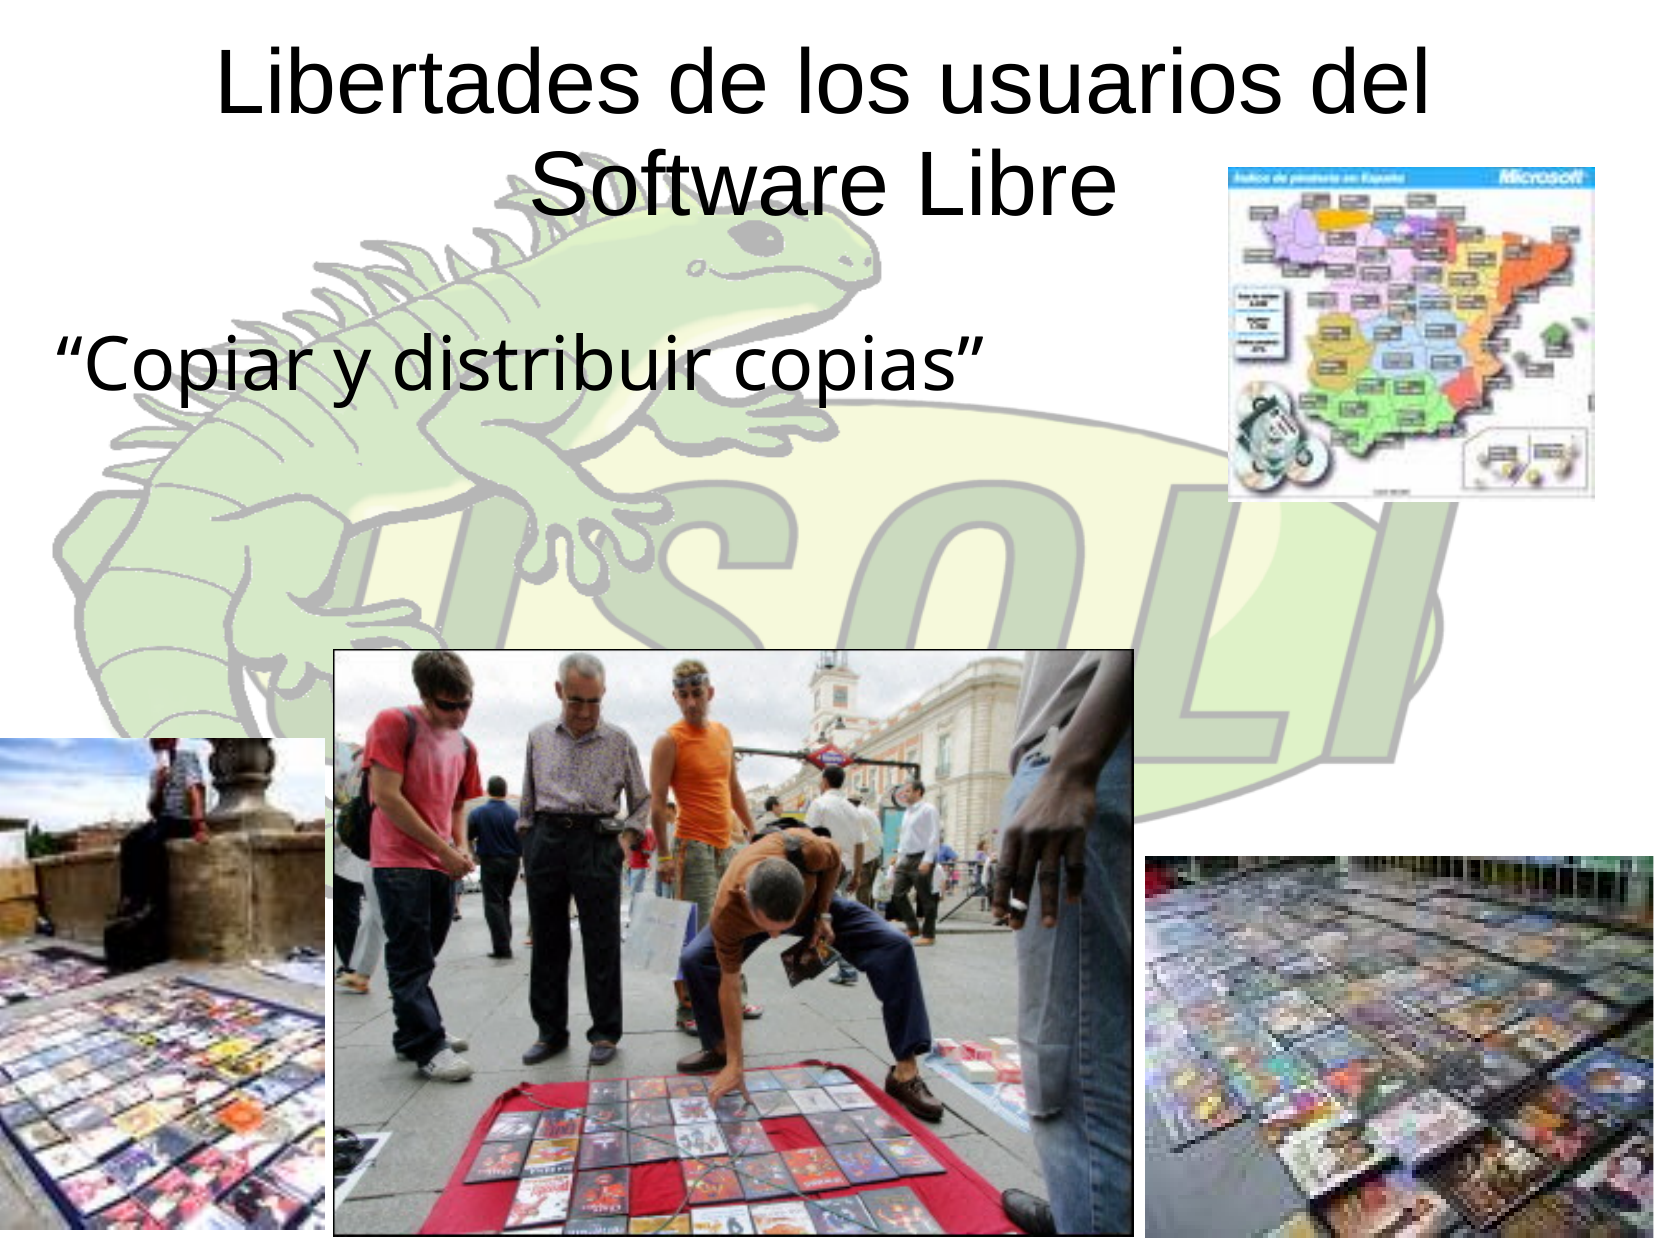

# Libertades de los usuarios del Software Libre
“Copiar y distribuir copias”